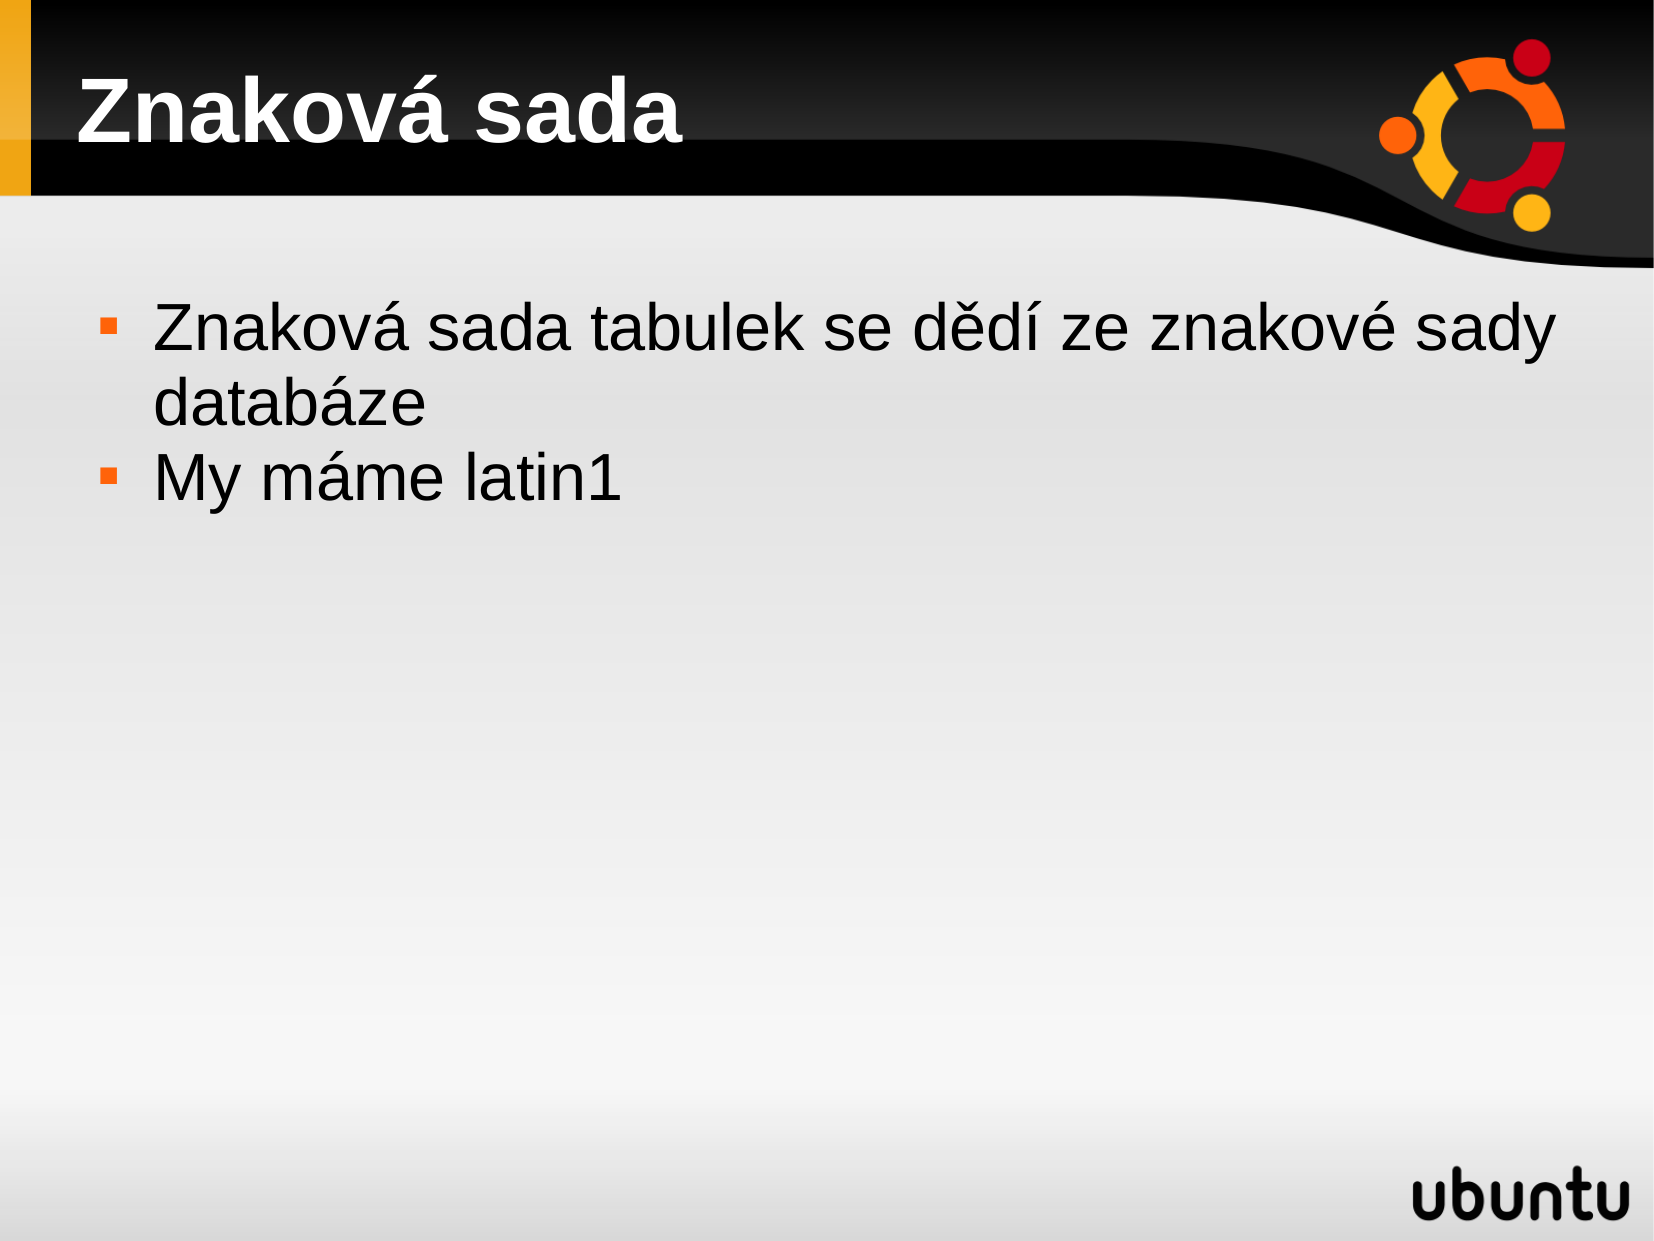

# Znaková sada
Znaková sada tabulek se dědí ze znakové sady databáze
My máme latin1